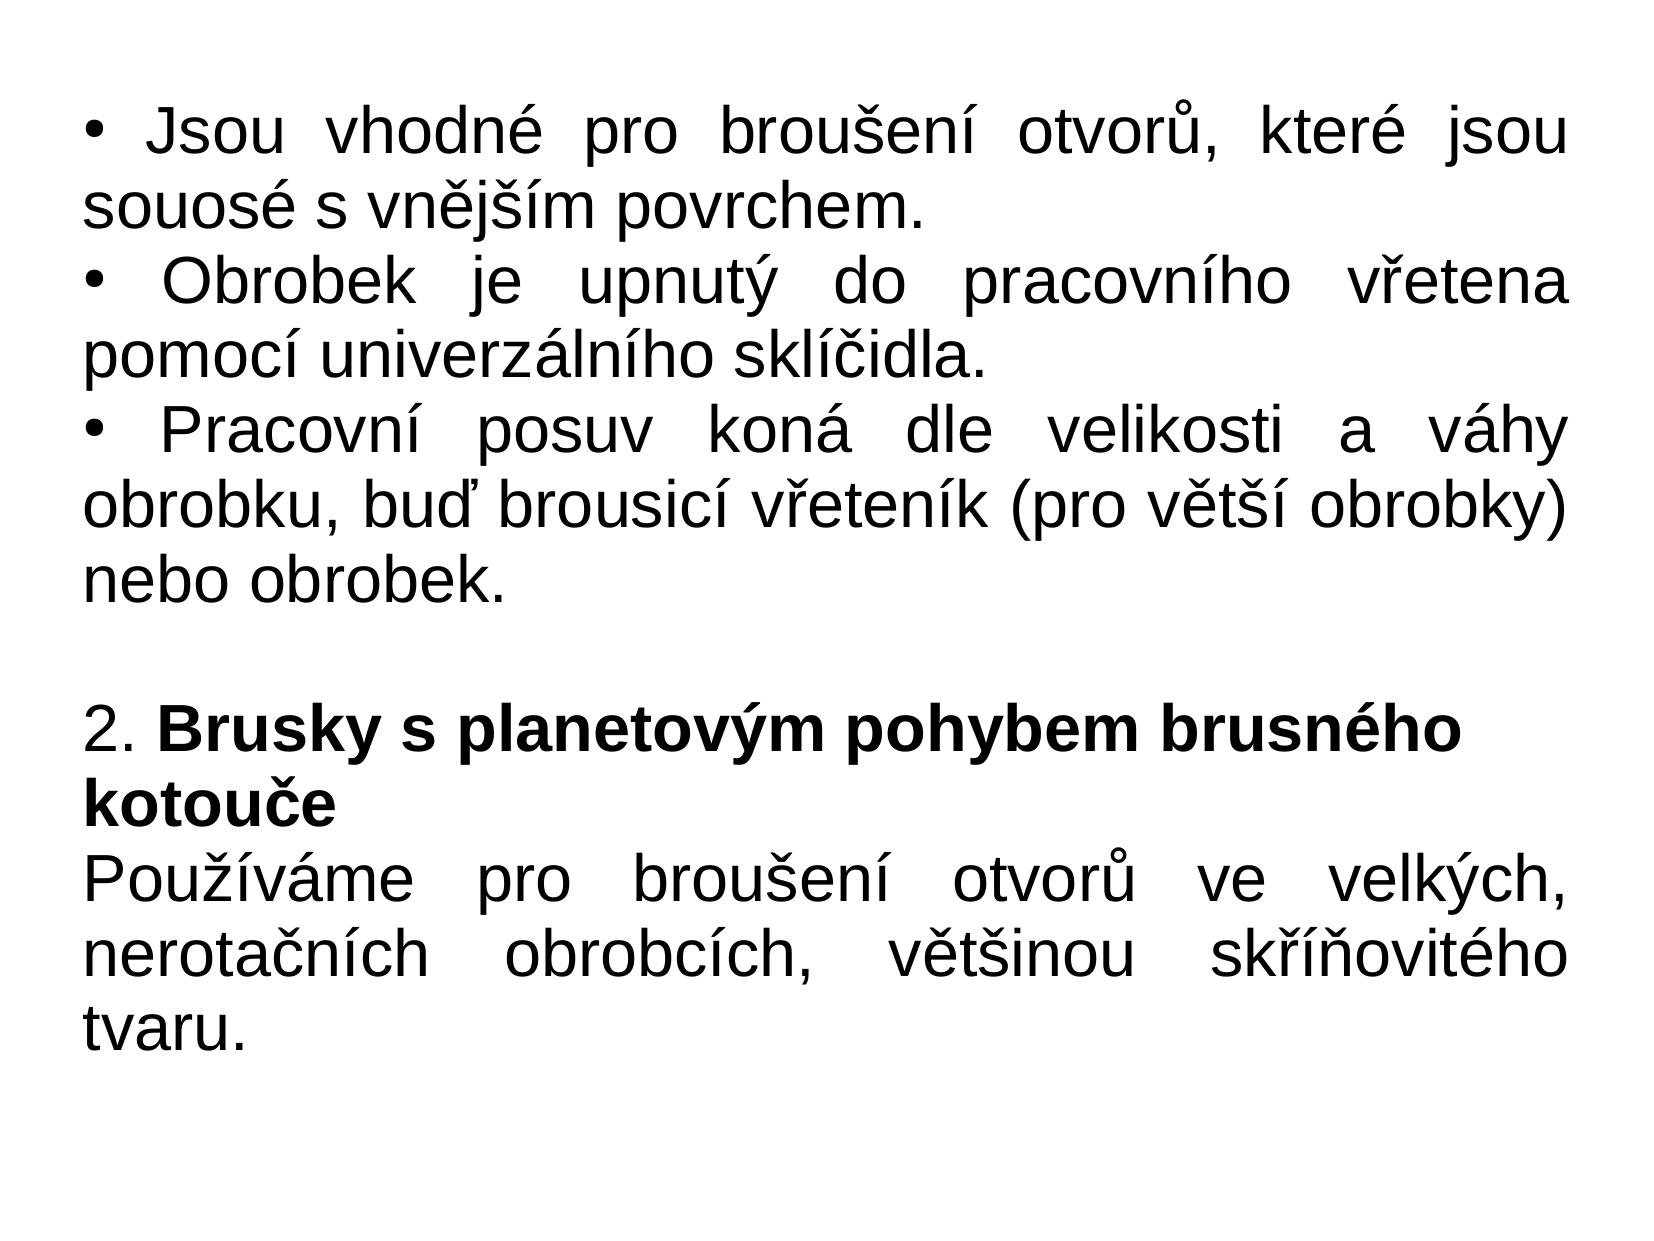

# Jsou vhodné pro broušení otvorů, které jsou souosé s vnějším povrchem.
 Obrobek je upnutý do pracovního vřetena pomocí univerzálního sklíčidla.
 Pracovní posuv koná dle velikosti a váhy obrobku, buď brousicí vřeteník (pro větší obrobky) nebo obrobek.
2. Brusky s planetovým pohybem brusného kotouče
Používáme pro broušení otvorů ve velkých, nerotačních obrobcích, většinou skříňovitého tvaru.